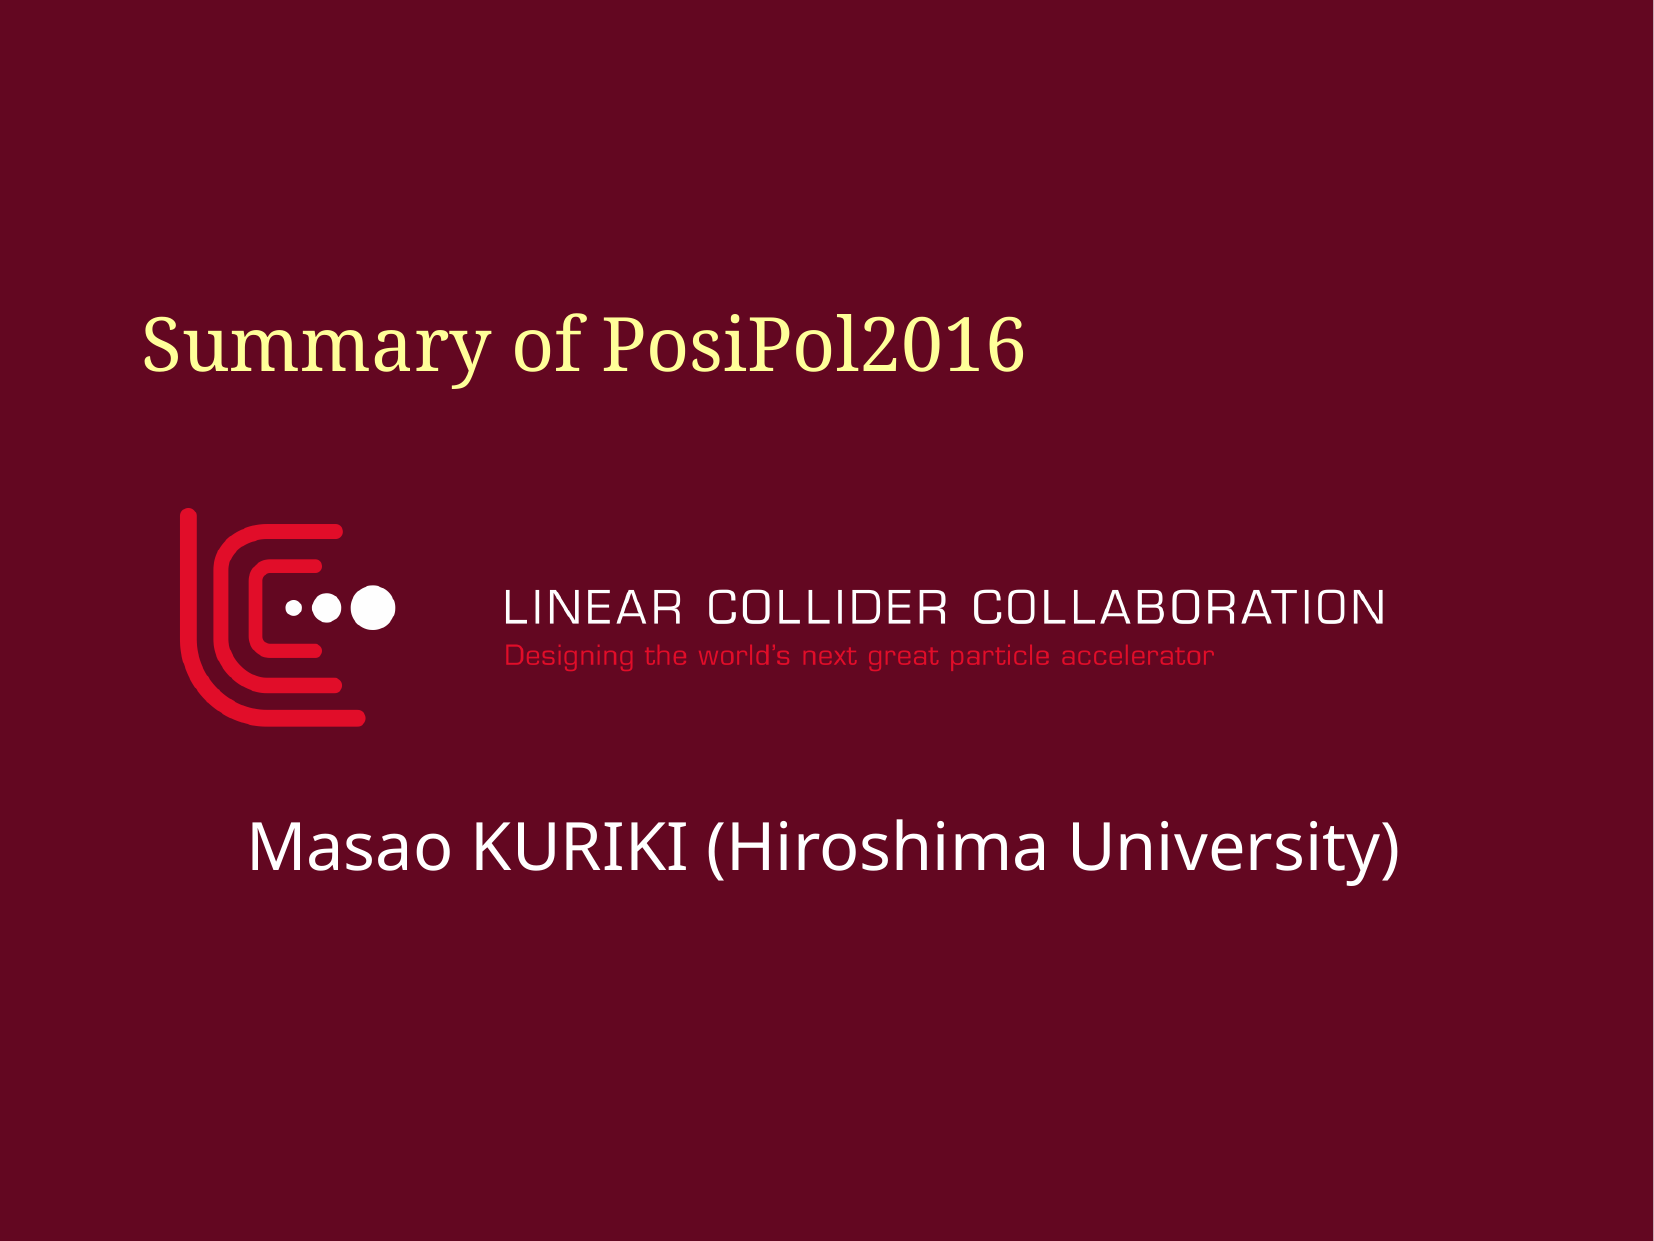

# Summary of PosiPol2016
Masao KURIKI (Hiroshima University)